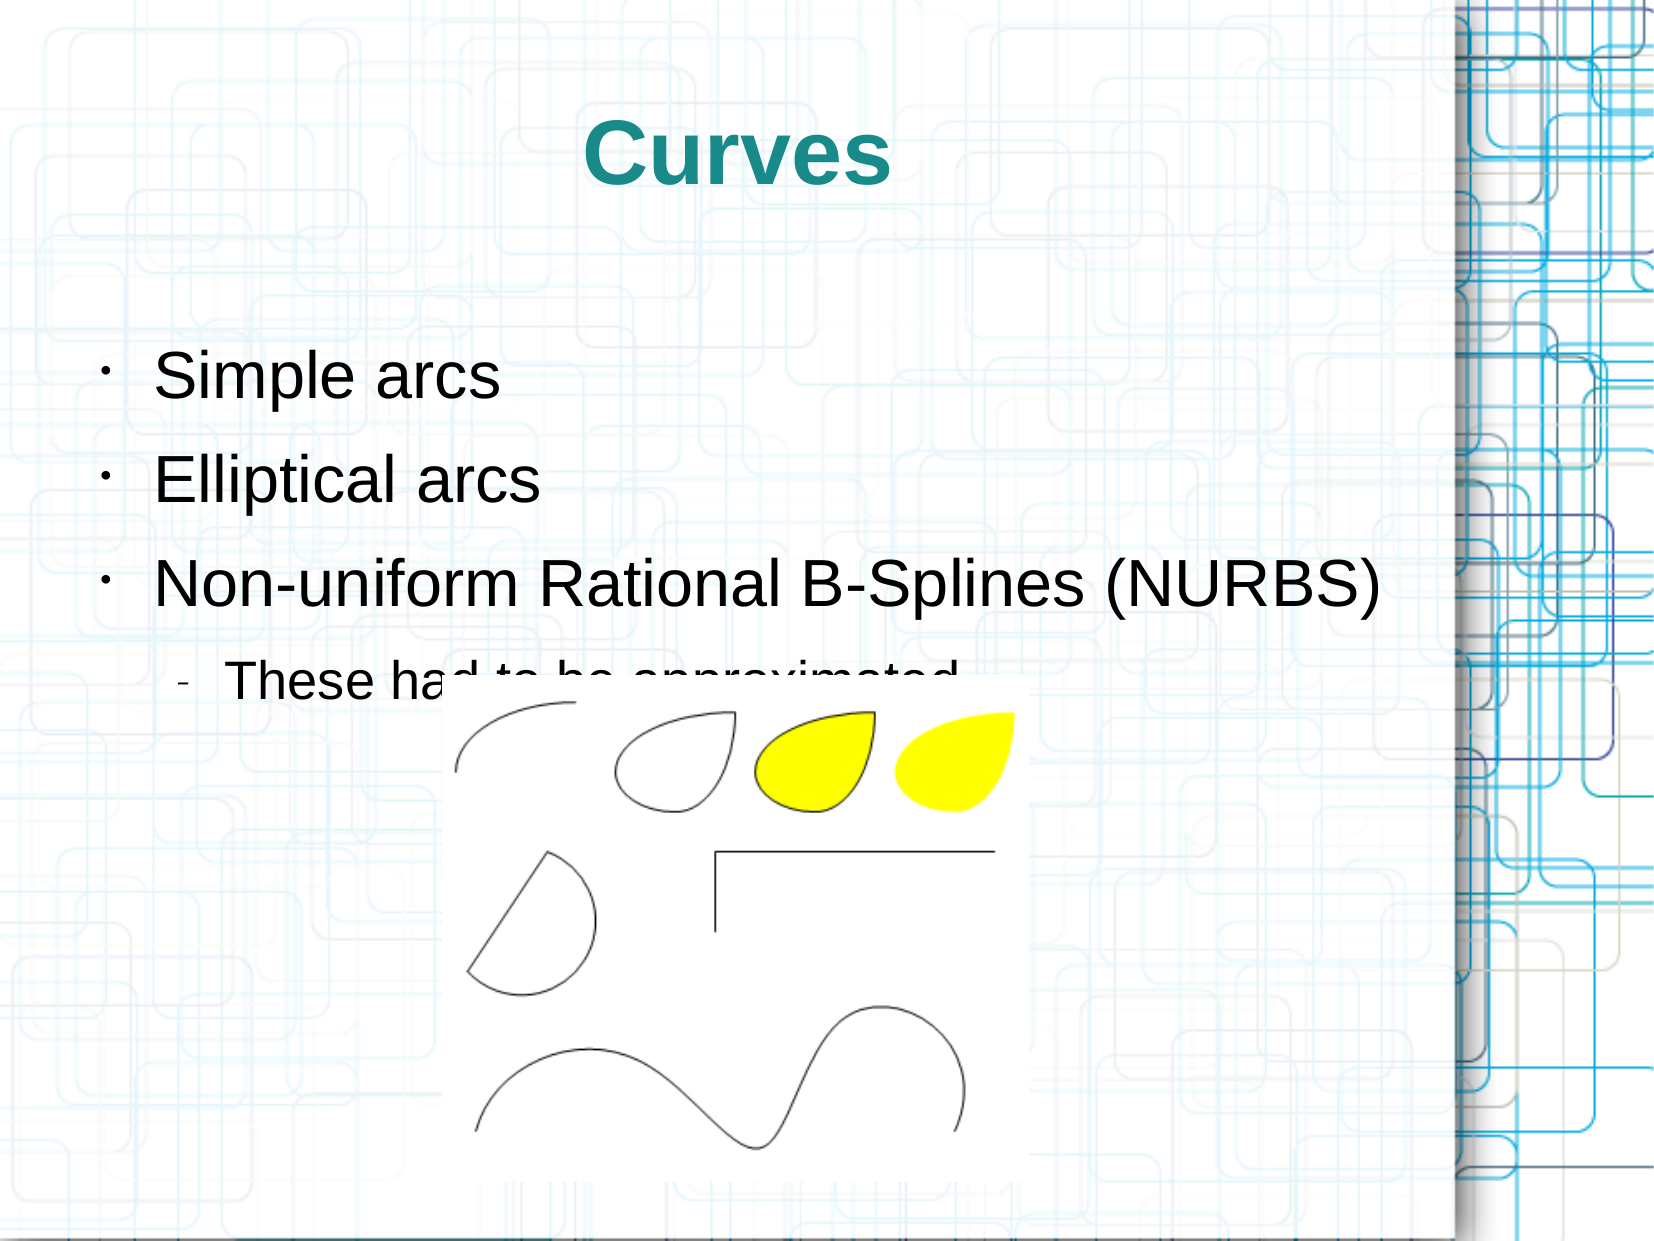

# Curves
Simple arcs
Elliptical arcs
Non-uniform Rational B-Splines (NURBS)
These had to be approximated